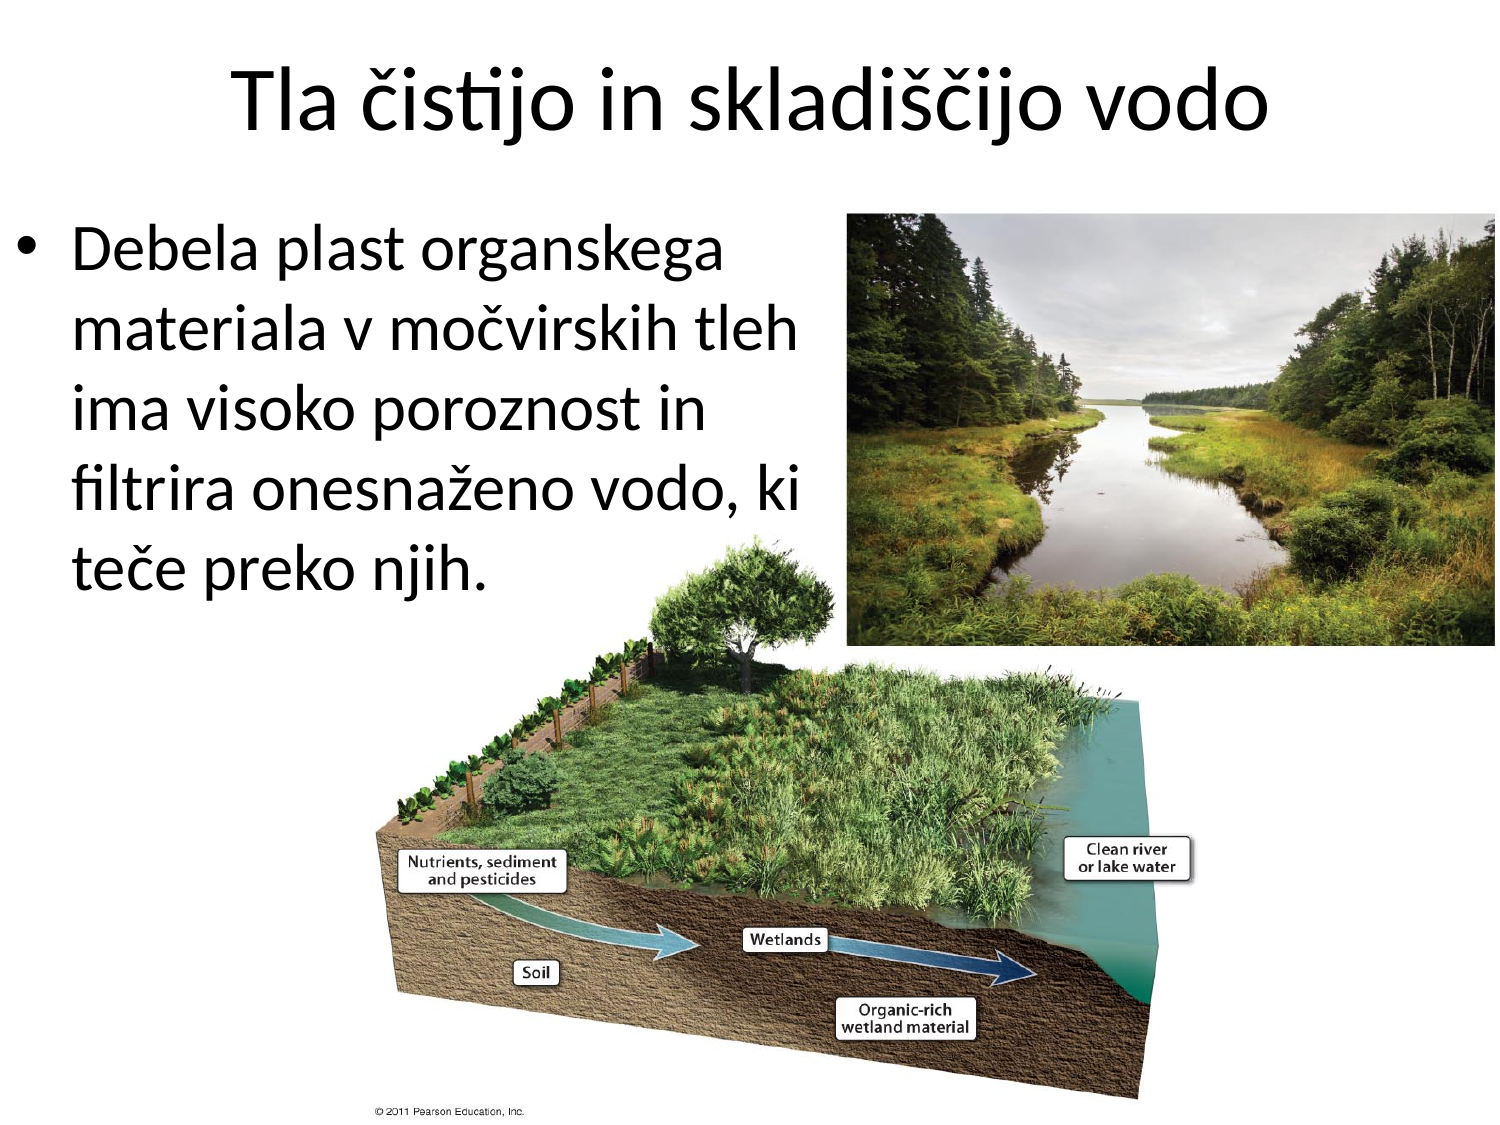

# Tla čistijo in skladiščijo vodo
Debela plast organskega materiala v močvirskih tleh ima visoko poroznost in filtrira onesnaženo vodo, ki teče preko njih.